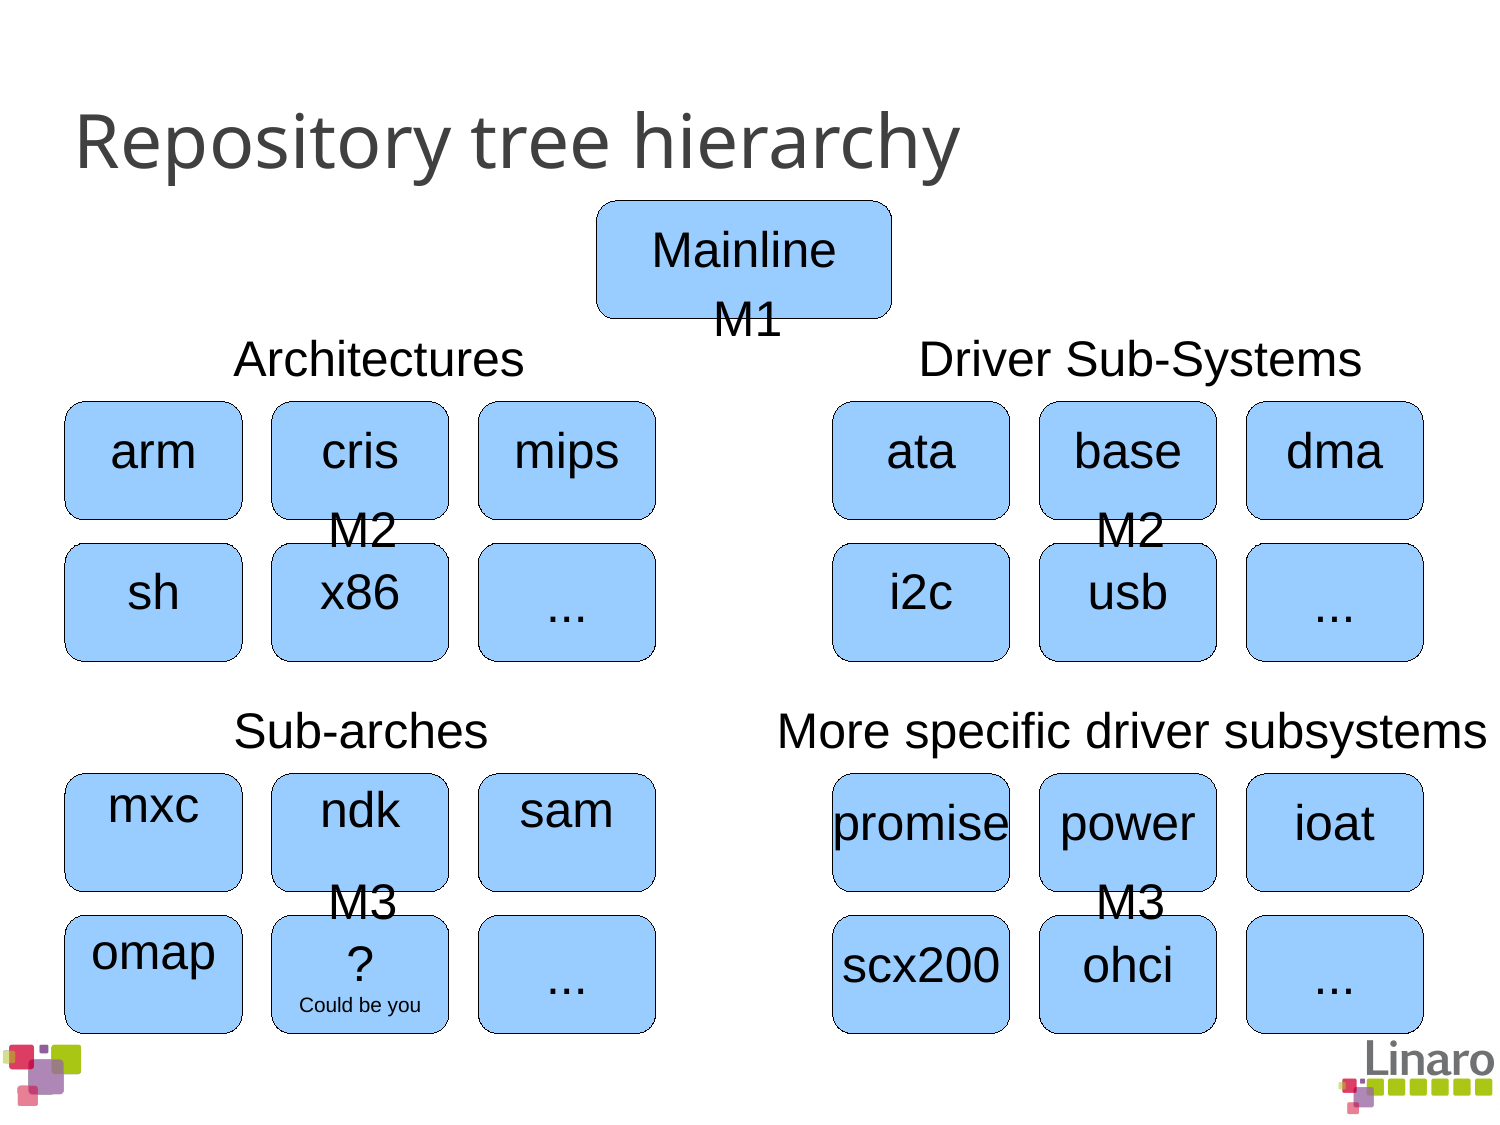

# Repository tree hierarchy
Mainline
M1
Architectures
Driver Sub-Systems
arm
arm
cris
mips
ata
base
dma
M2
M2
sh
x86
...
i2c
usb
...
Sub-arches
More specific driver subsystems
arm
mxc
ndk
sam
arm
promise
power
ioat
M3
M3
omap
?
Could be you
...
scx200
ohci
...